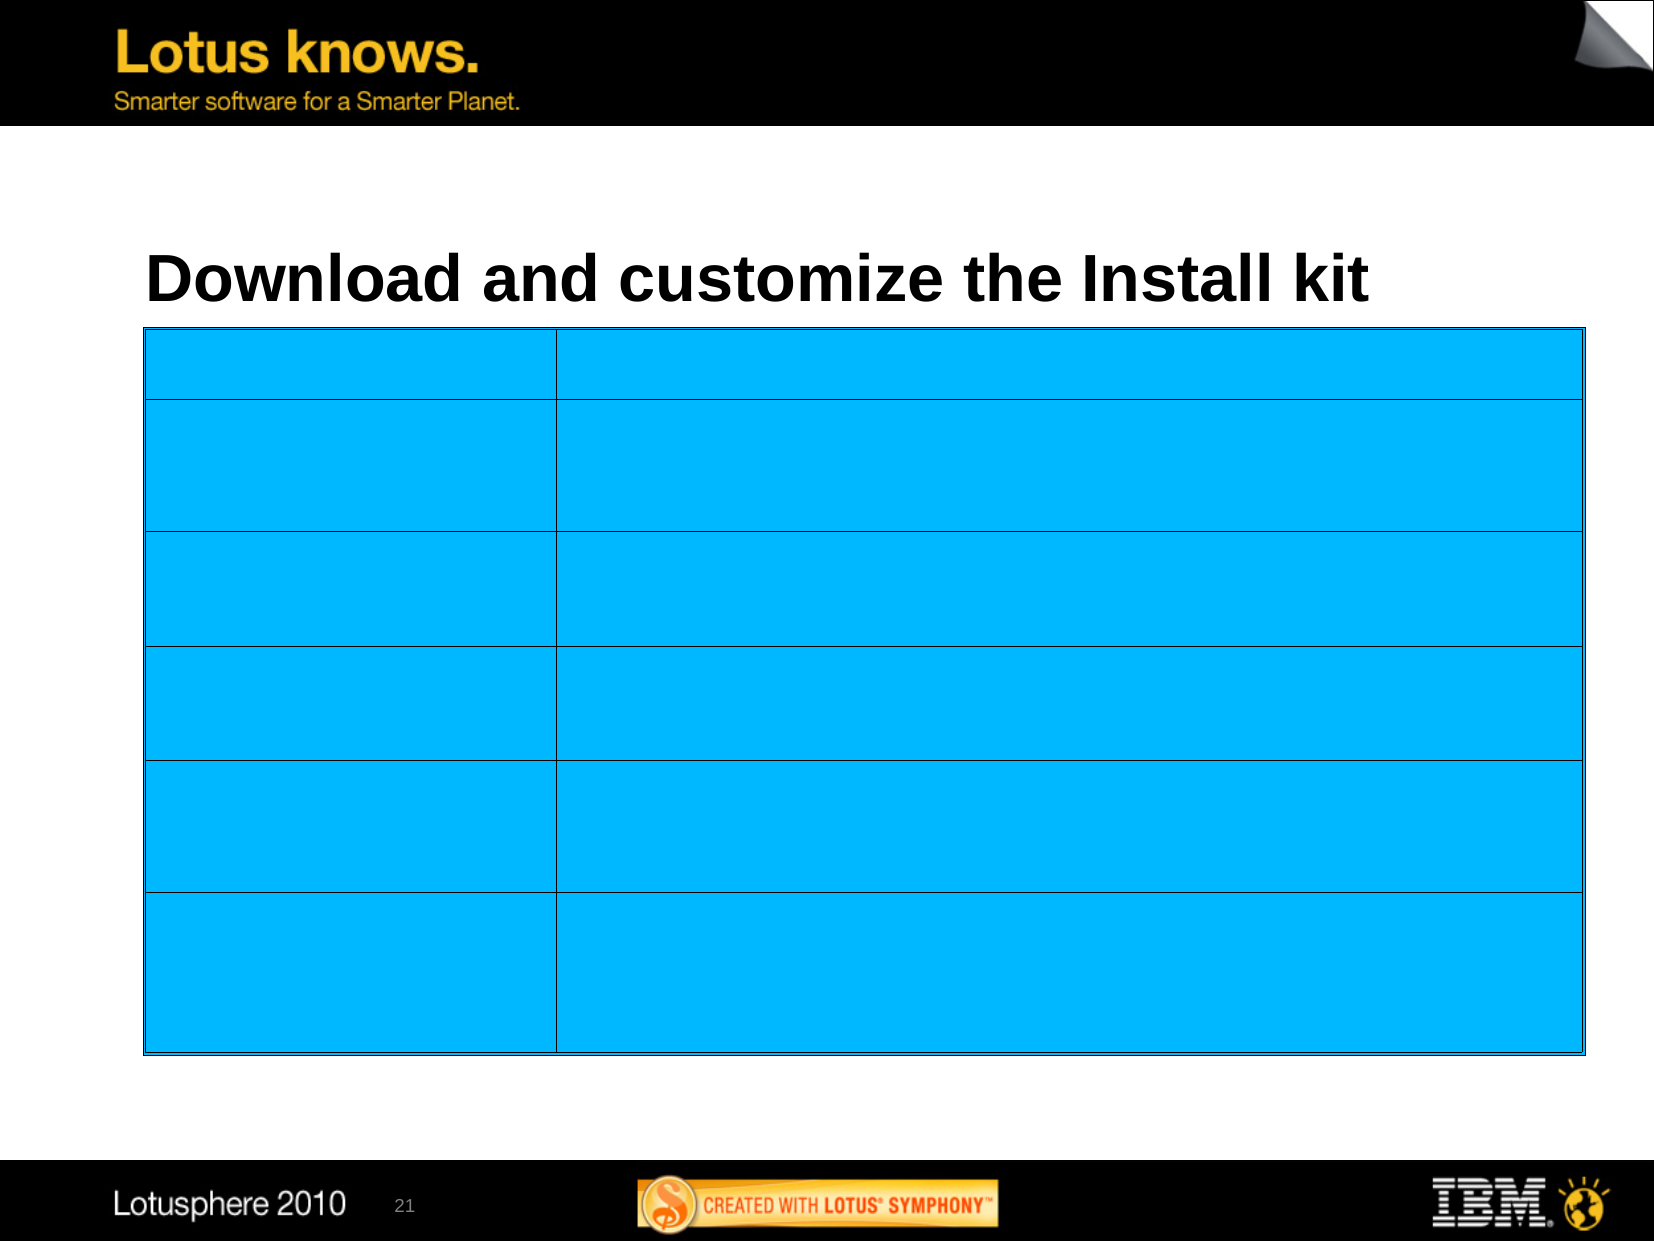

# Download and customize the Install kit
21